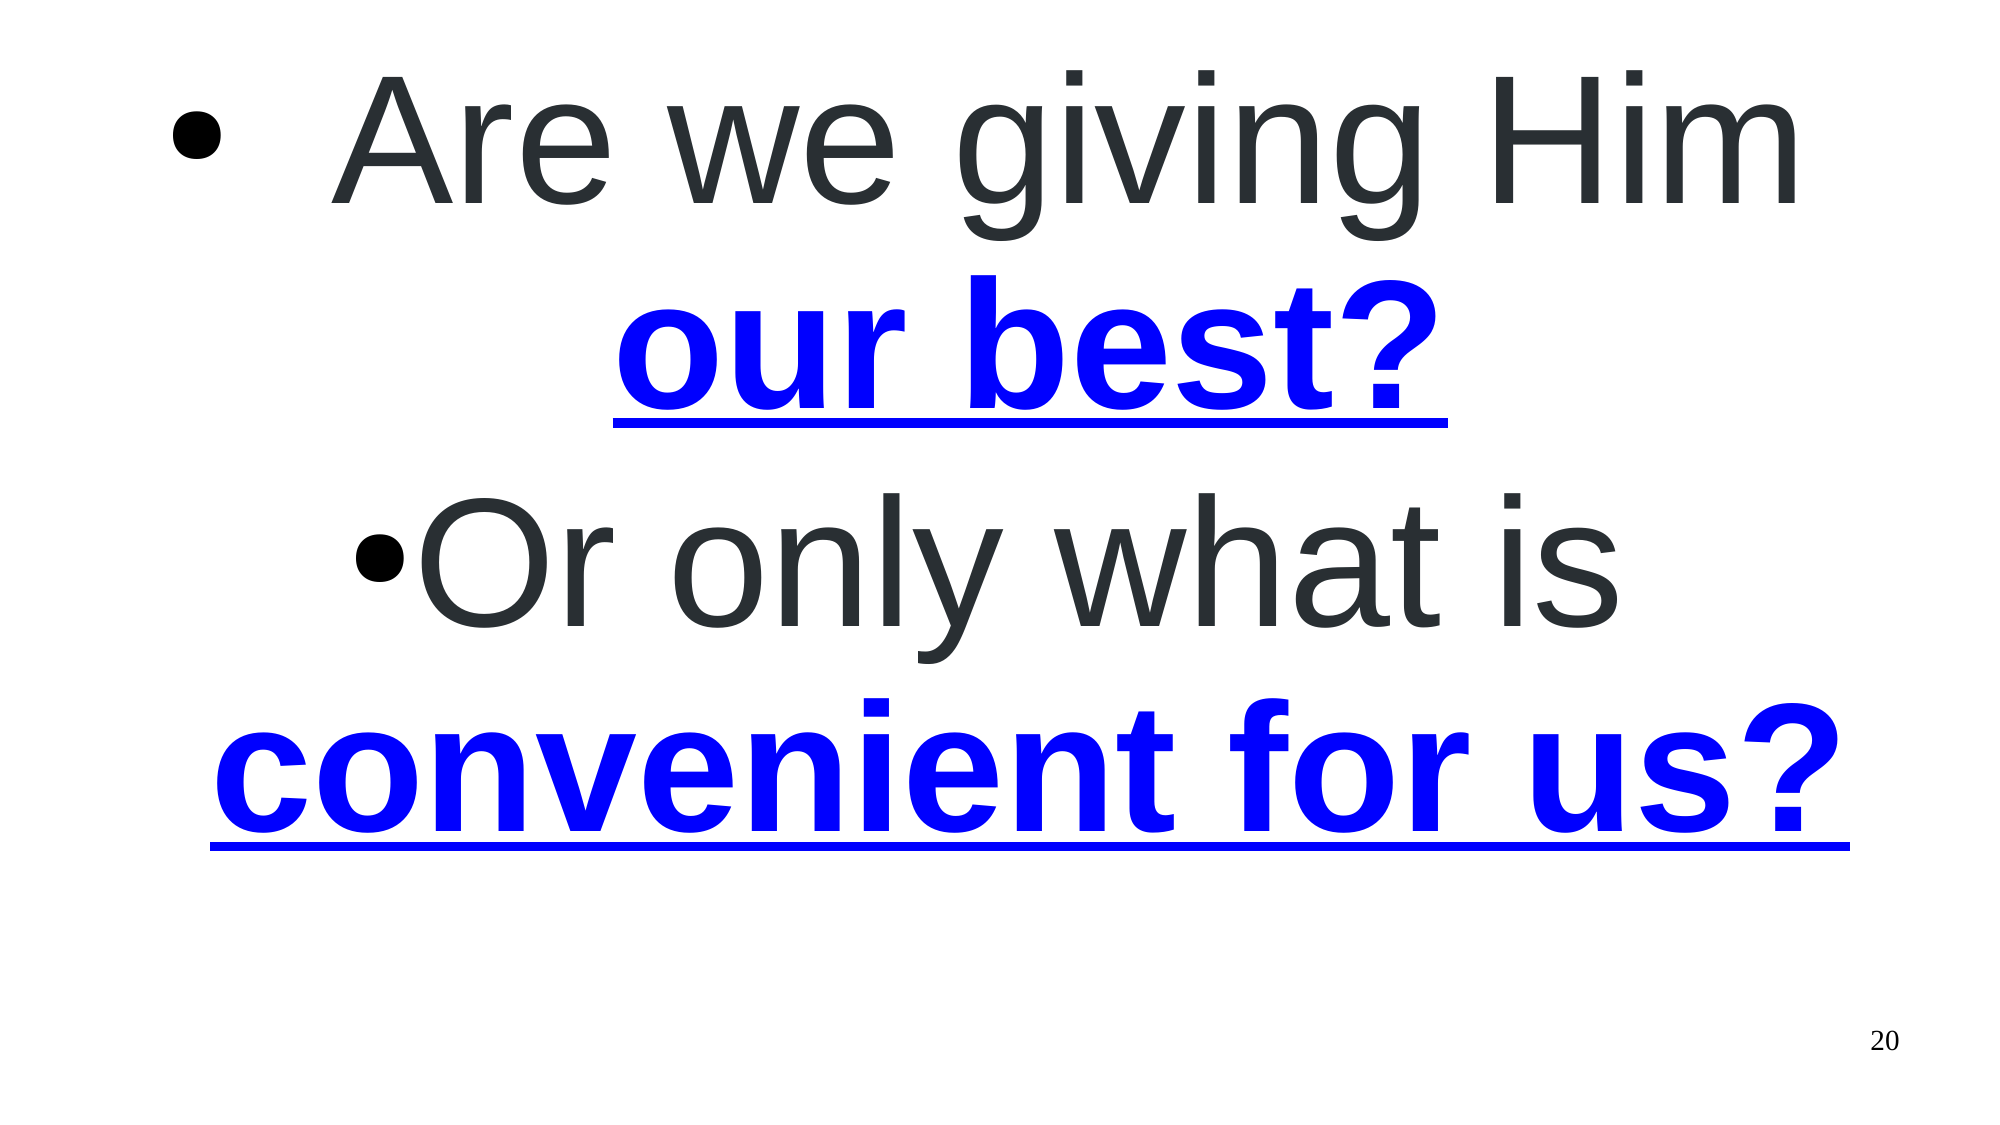

# Are we giving Him our best?
Or only what is
convenient for us?
20